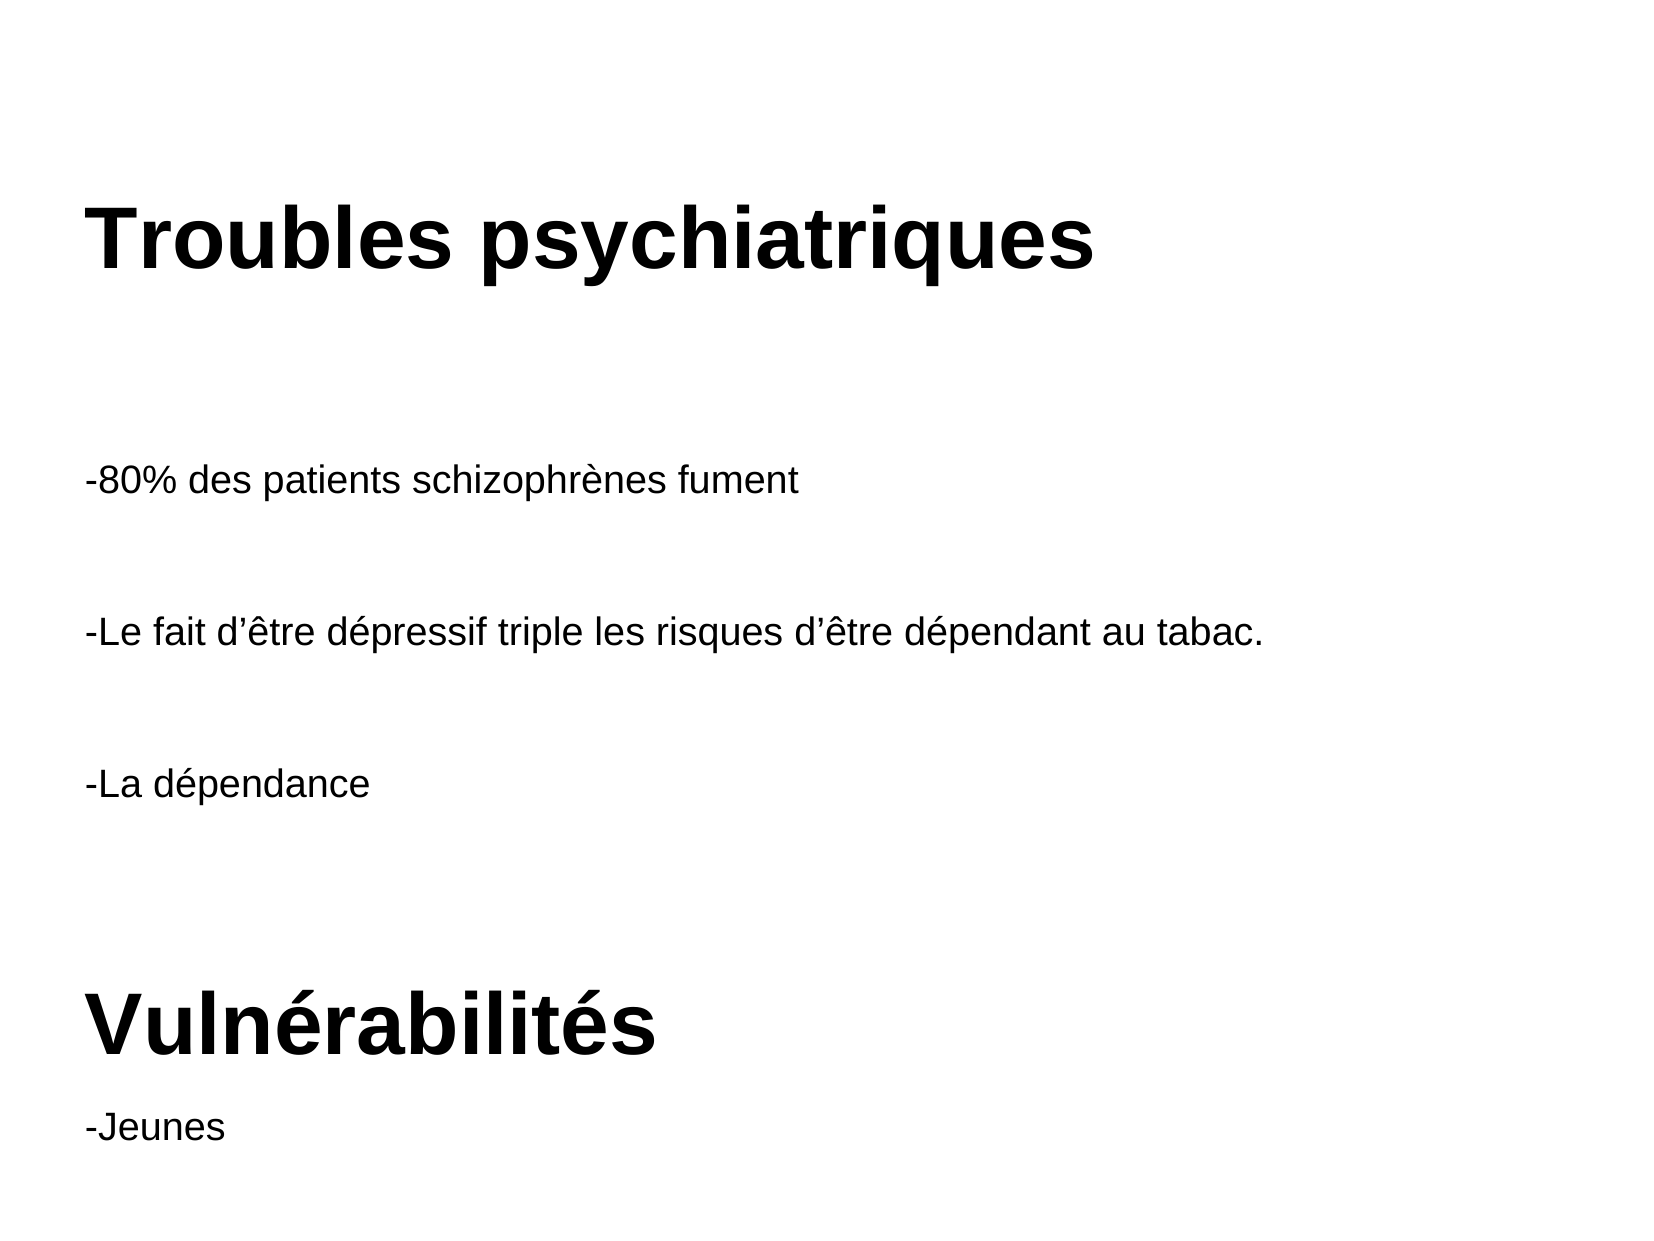

Troubles psychiatriques
-80% des patients schizophrènes fument
-Le fait d’être dépressif triple les risques d’être dépendant au tabac.
-La dépendance
Vulnérabilités
-Jeunes
- Femmes enceintes